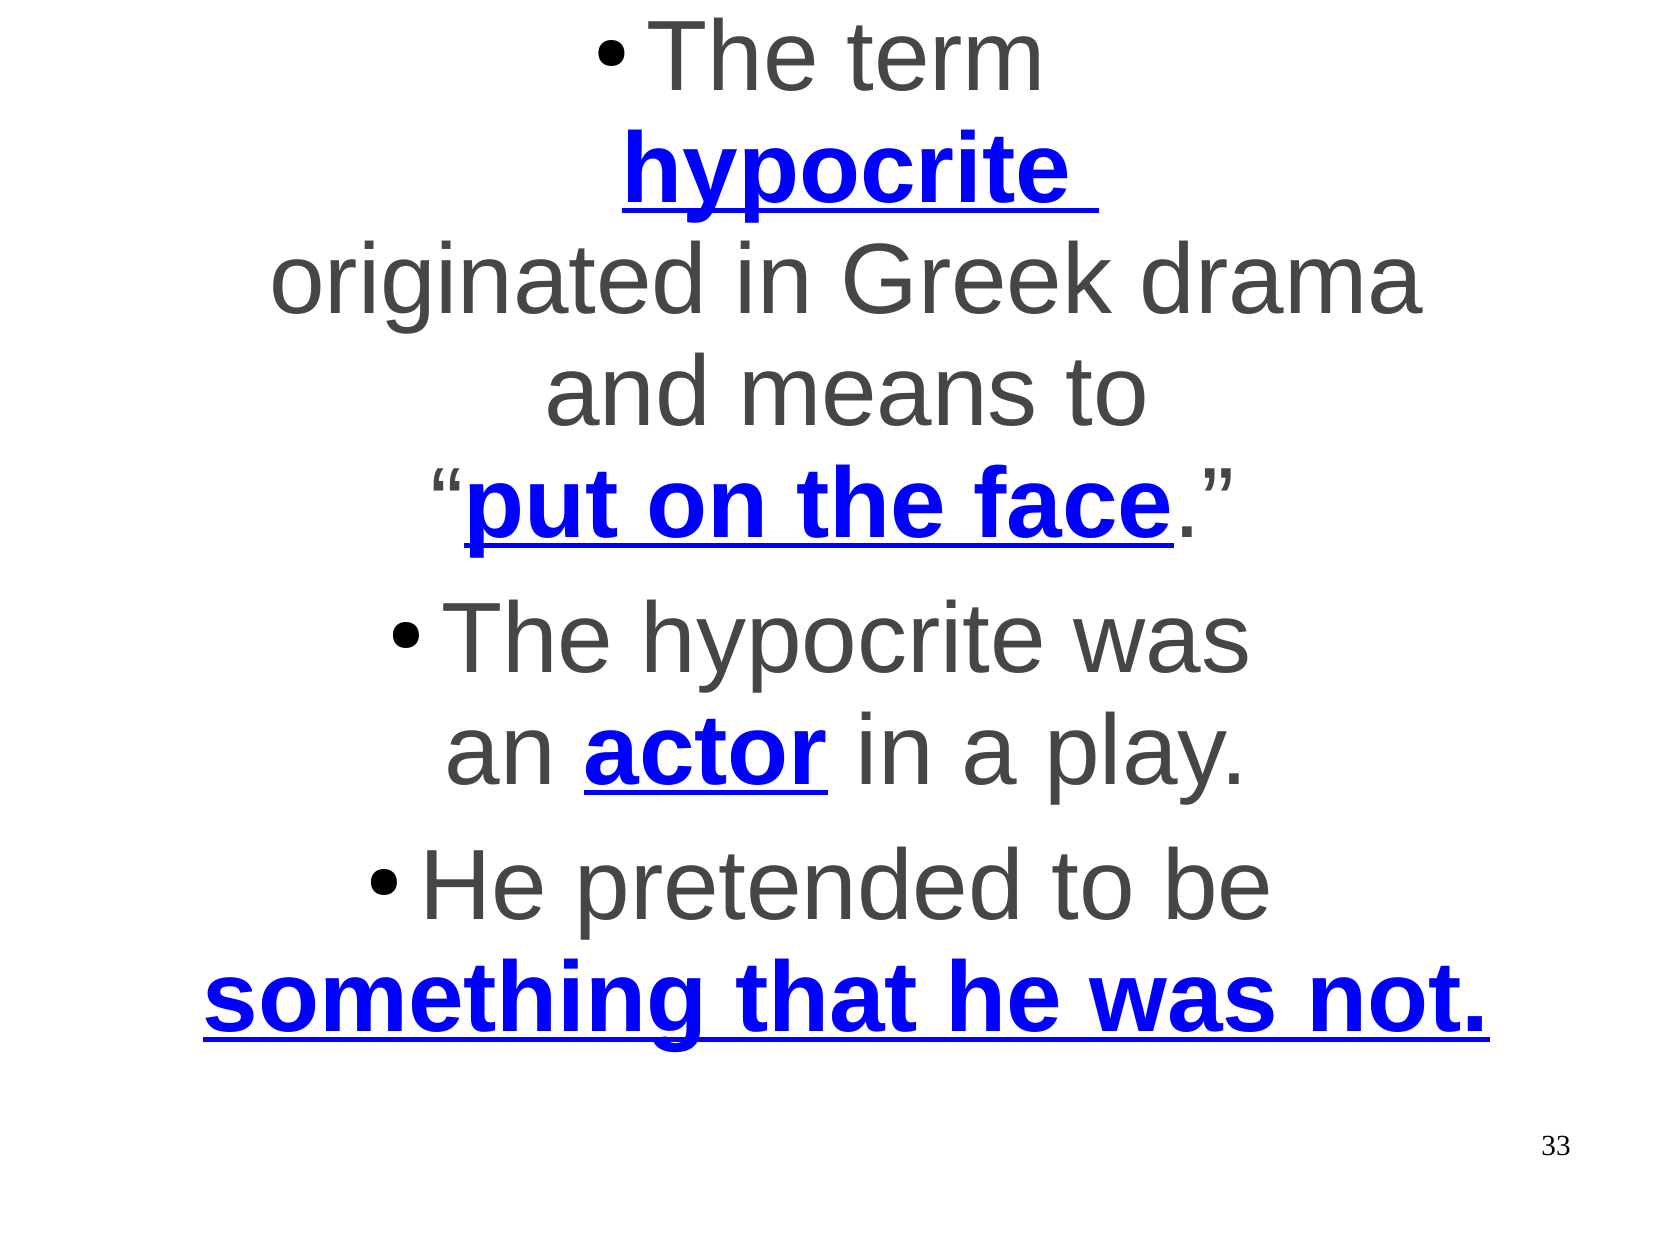

# The term  hypocrite  originated in Greek drama and means to  “put on the face.”
The hypocrite was
an actor in a play.
He pretended to be
something that he was not.
33